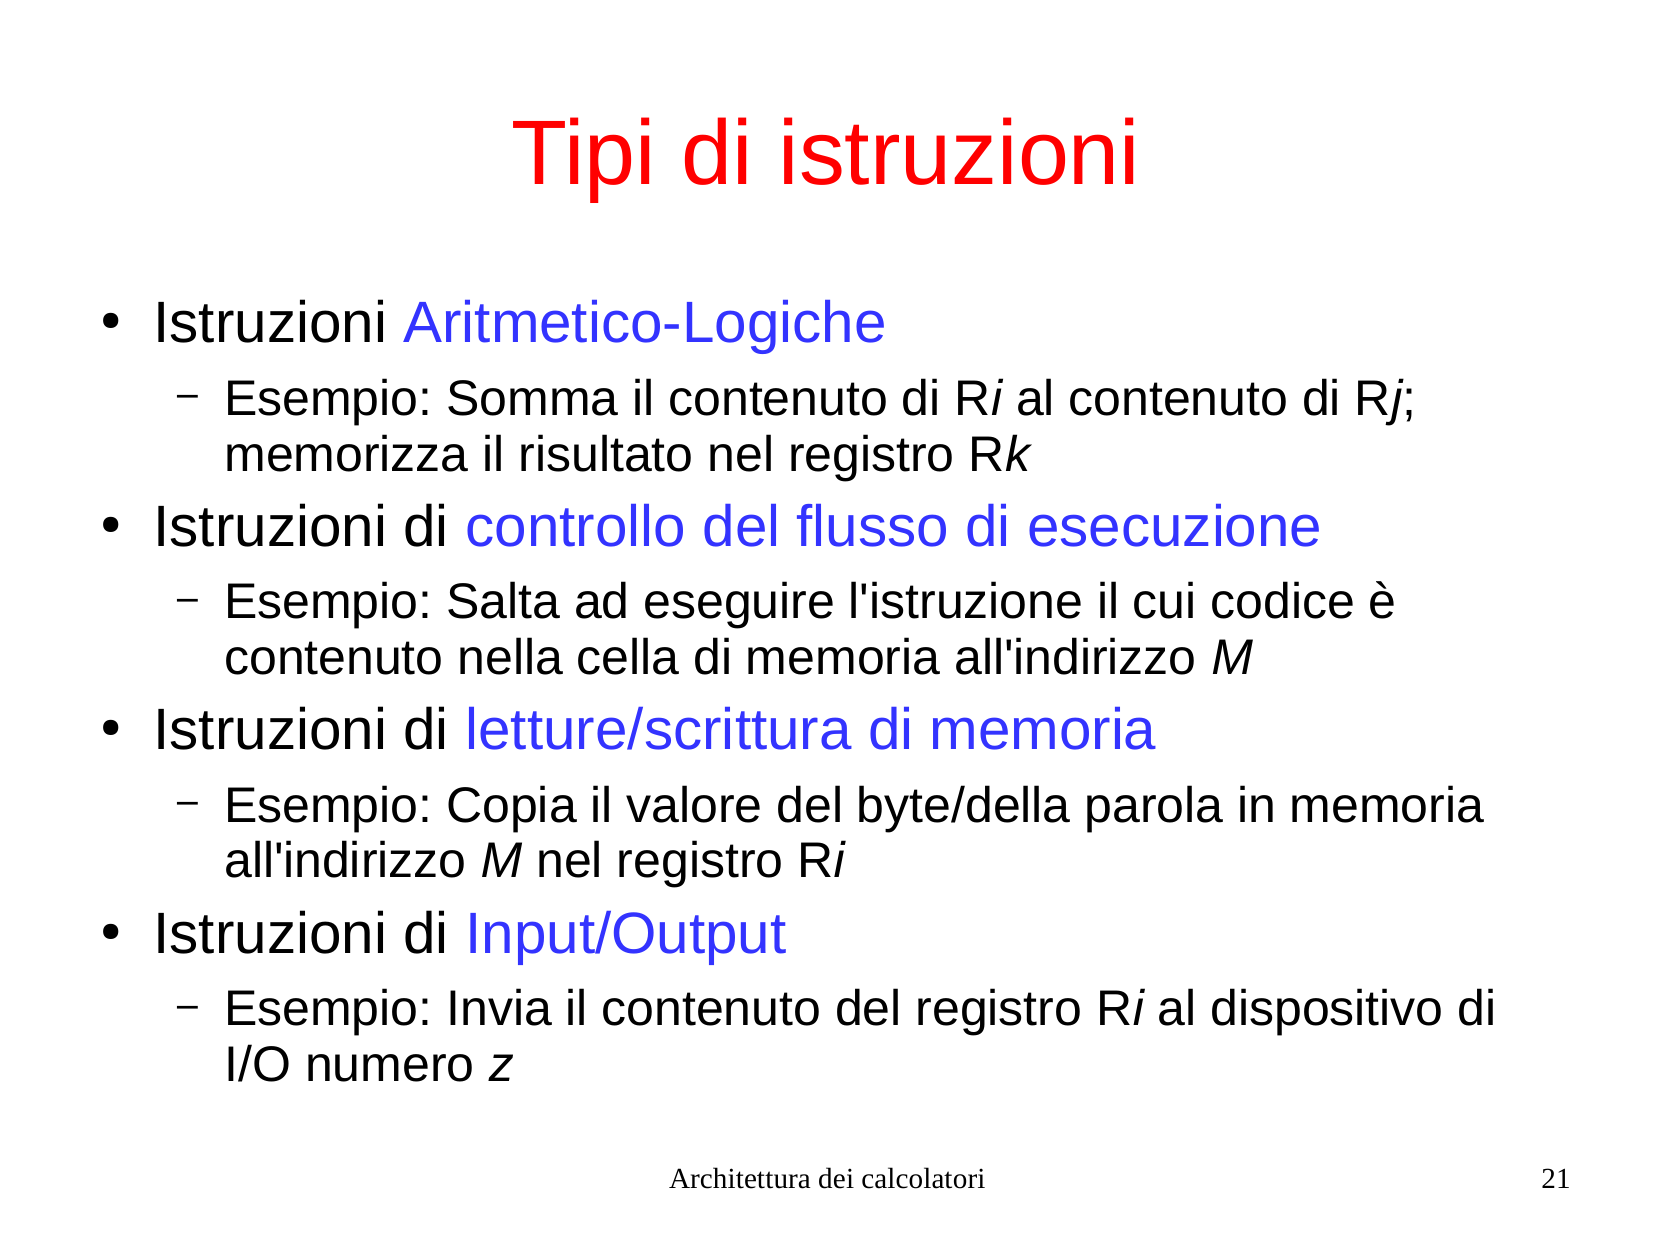

# Tipi di istruzioni
Istruzioni Aritmetico-Logiche
Esempio: Somma il contenuto di Ri al contenuto di Rj; memorizza il risultato nel registro Rk
Istruzioni di controllo del flusso di esecuzione
Esempio: Salta ad eseguire l'istruzione il cui codice è contenuto nella cella di memoria all'indirizzo M
Istruzioni di letture/scrittura di memoria
Esempio: Copia il valore del byte/della parola in memoria all'indirizzo M nel registro Ri
Istruzioni di Input/Output
Esempio: Invia il contenuto del registro Ri al dispositivo di I/O numero z
Architettura dei calcolatori
21